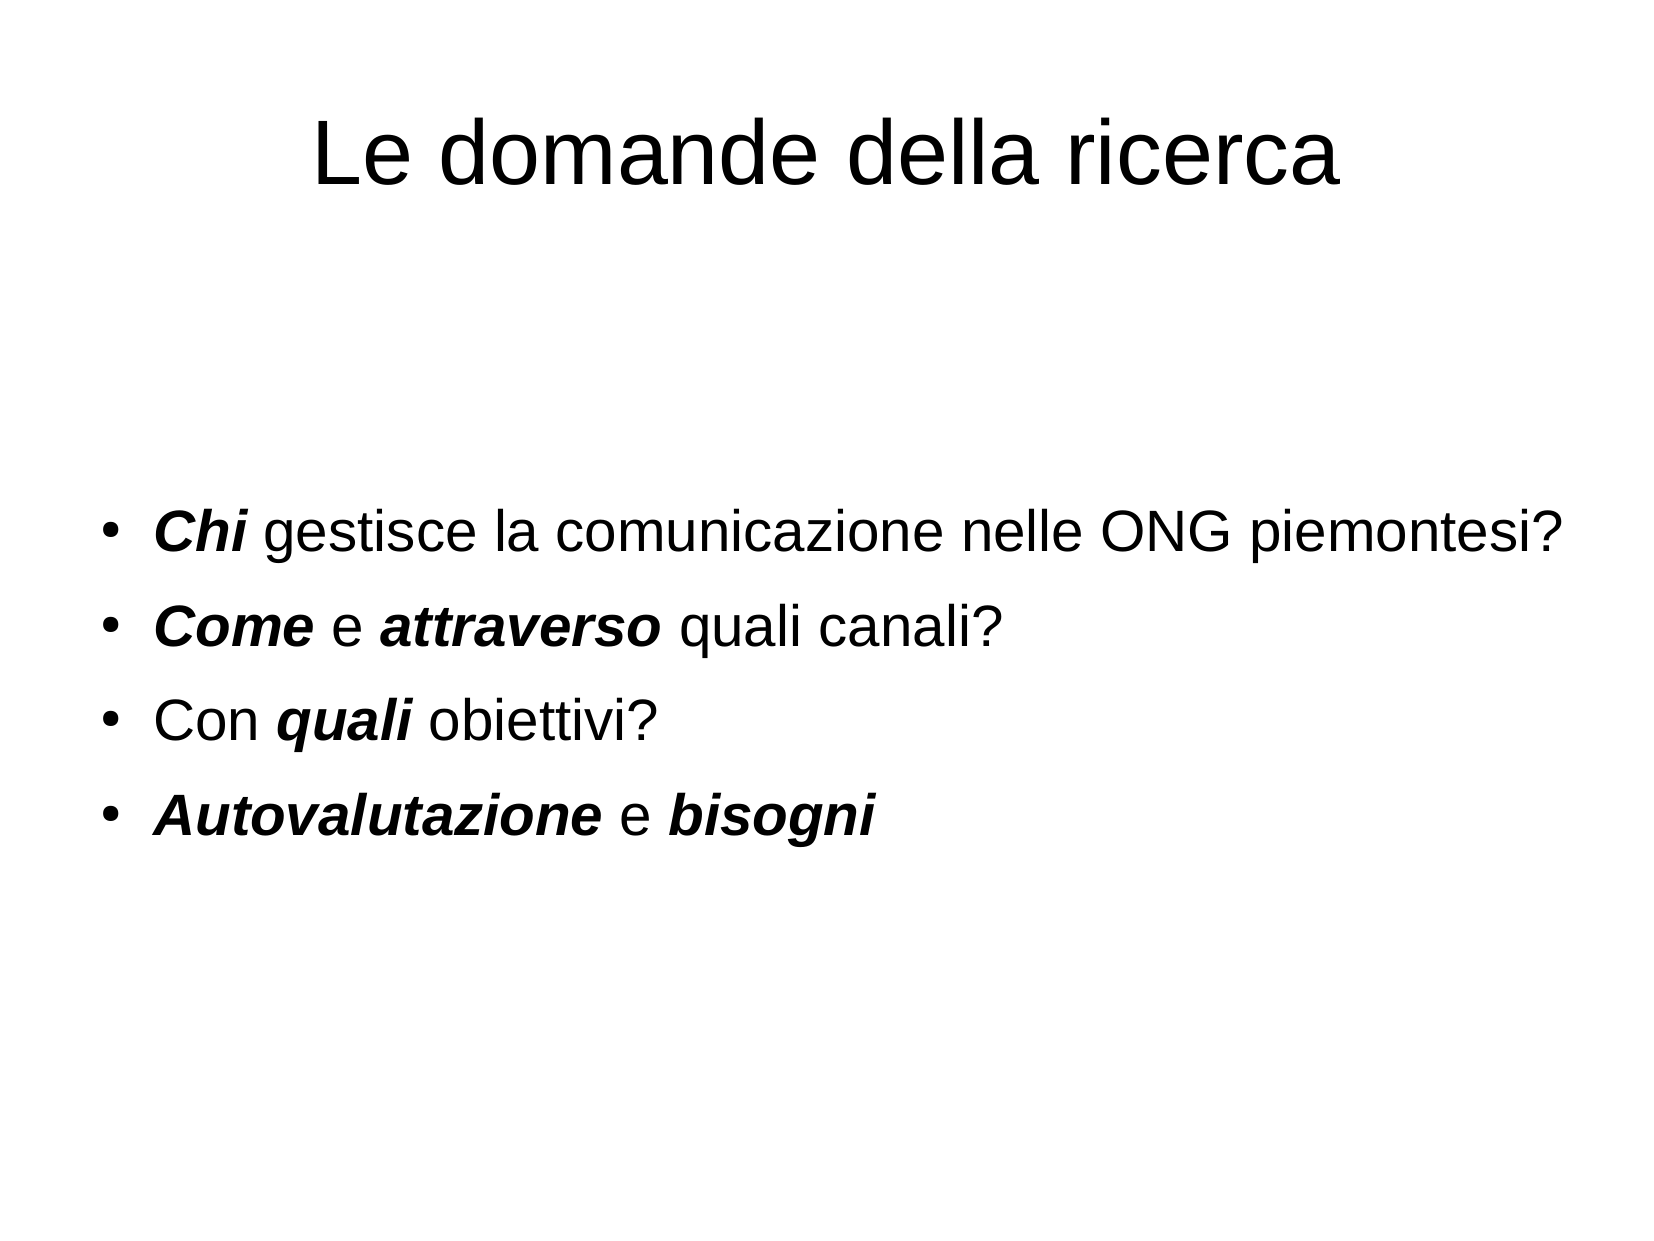

# Le domande della ricerca
Chi gestisce la comunicazione nelle ONG piemontesi?
Come e attraverso quali canali?
Con quali obiettivi?
Autovalutazione e bisogni